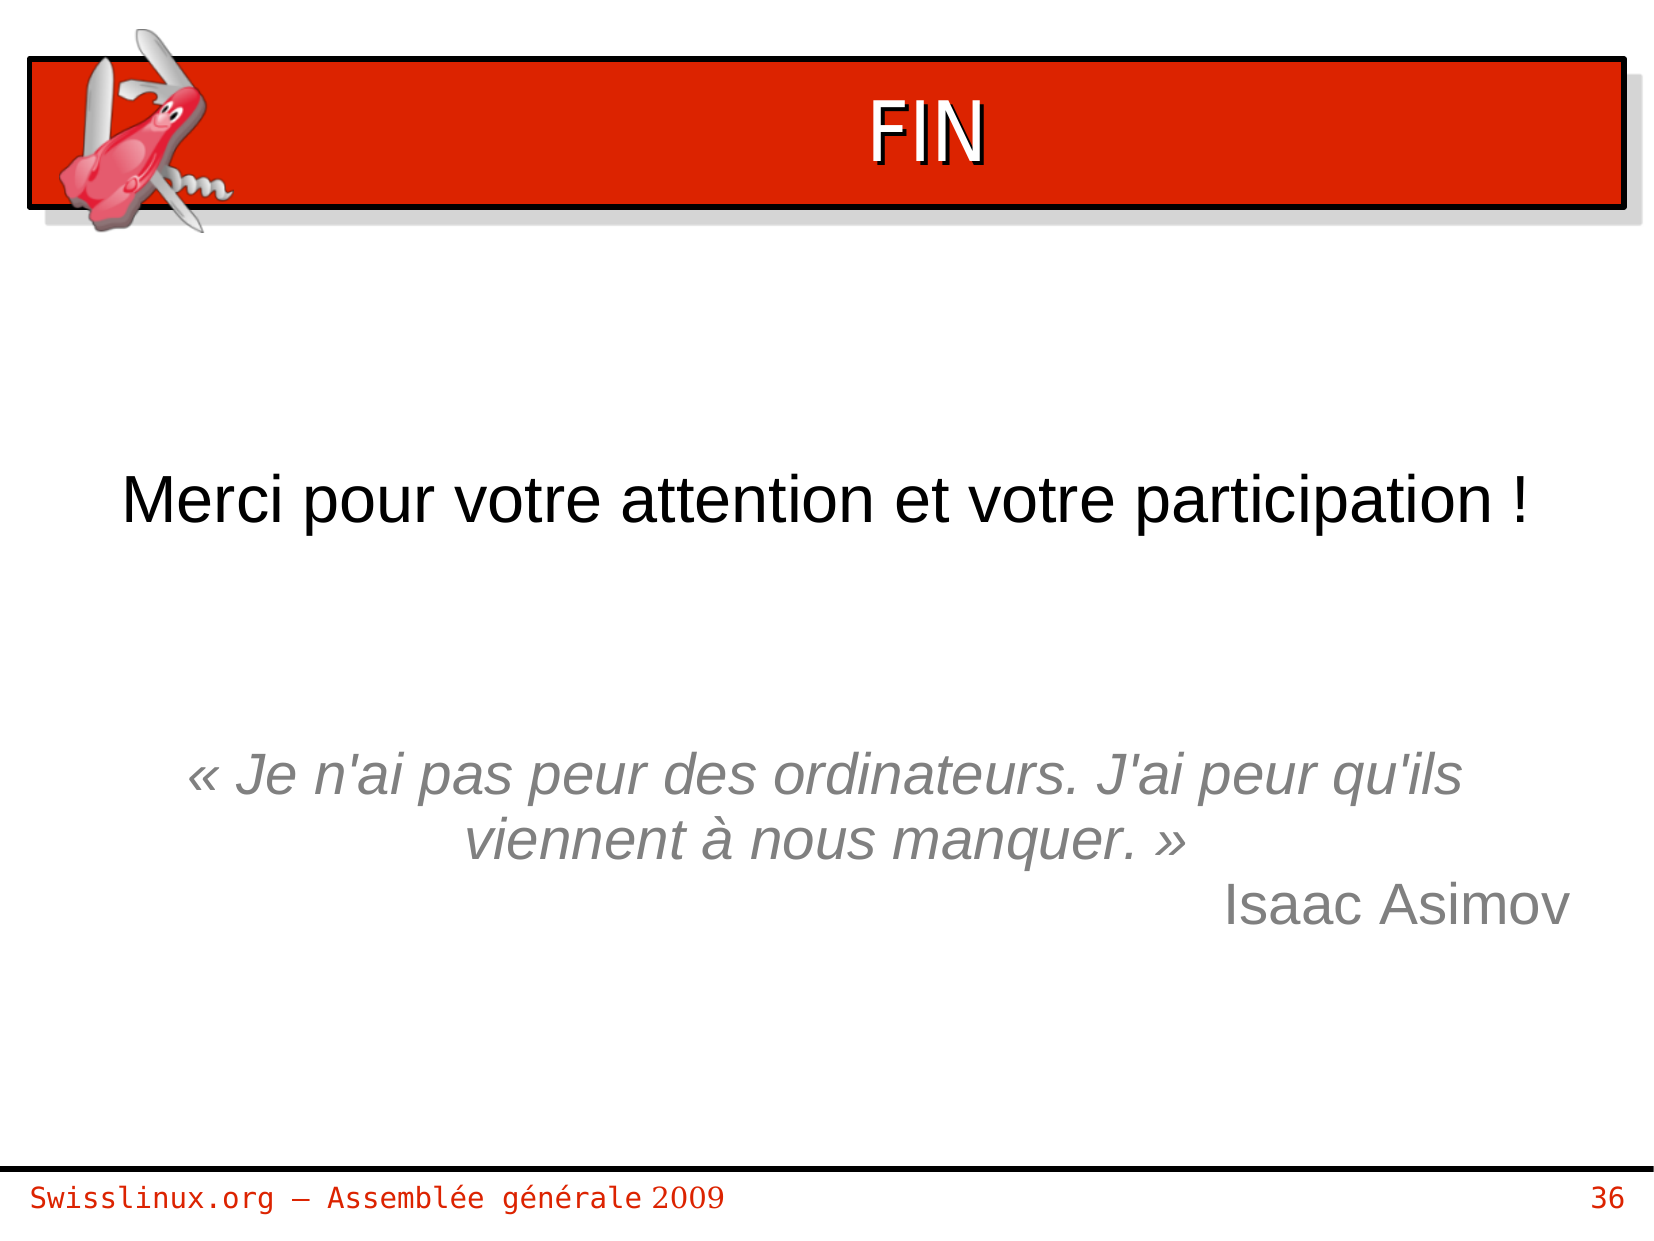

# FIN
Merci pour votre attention et votre participation !
« Je n'ai pas peur des ordinateurs. J'ai peur qu'ils viennent à nous manquer. »
Isaac Asimov
26 Janvier 2007
36